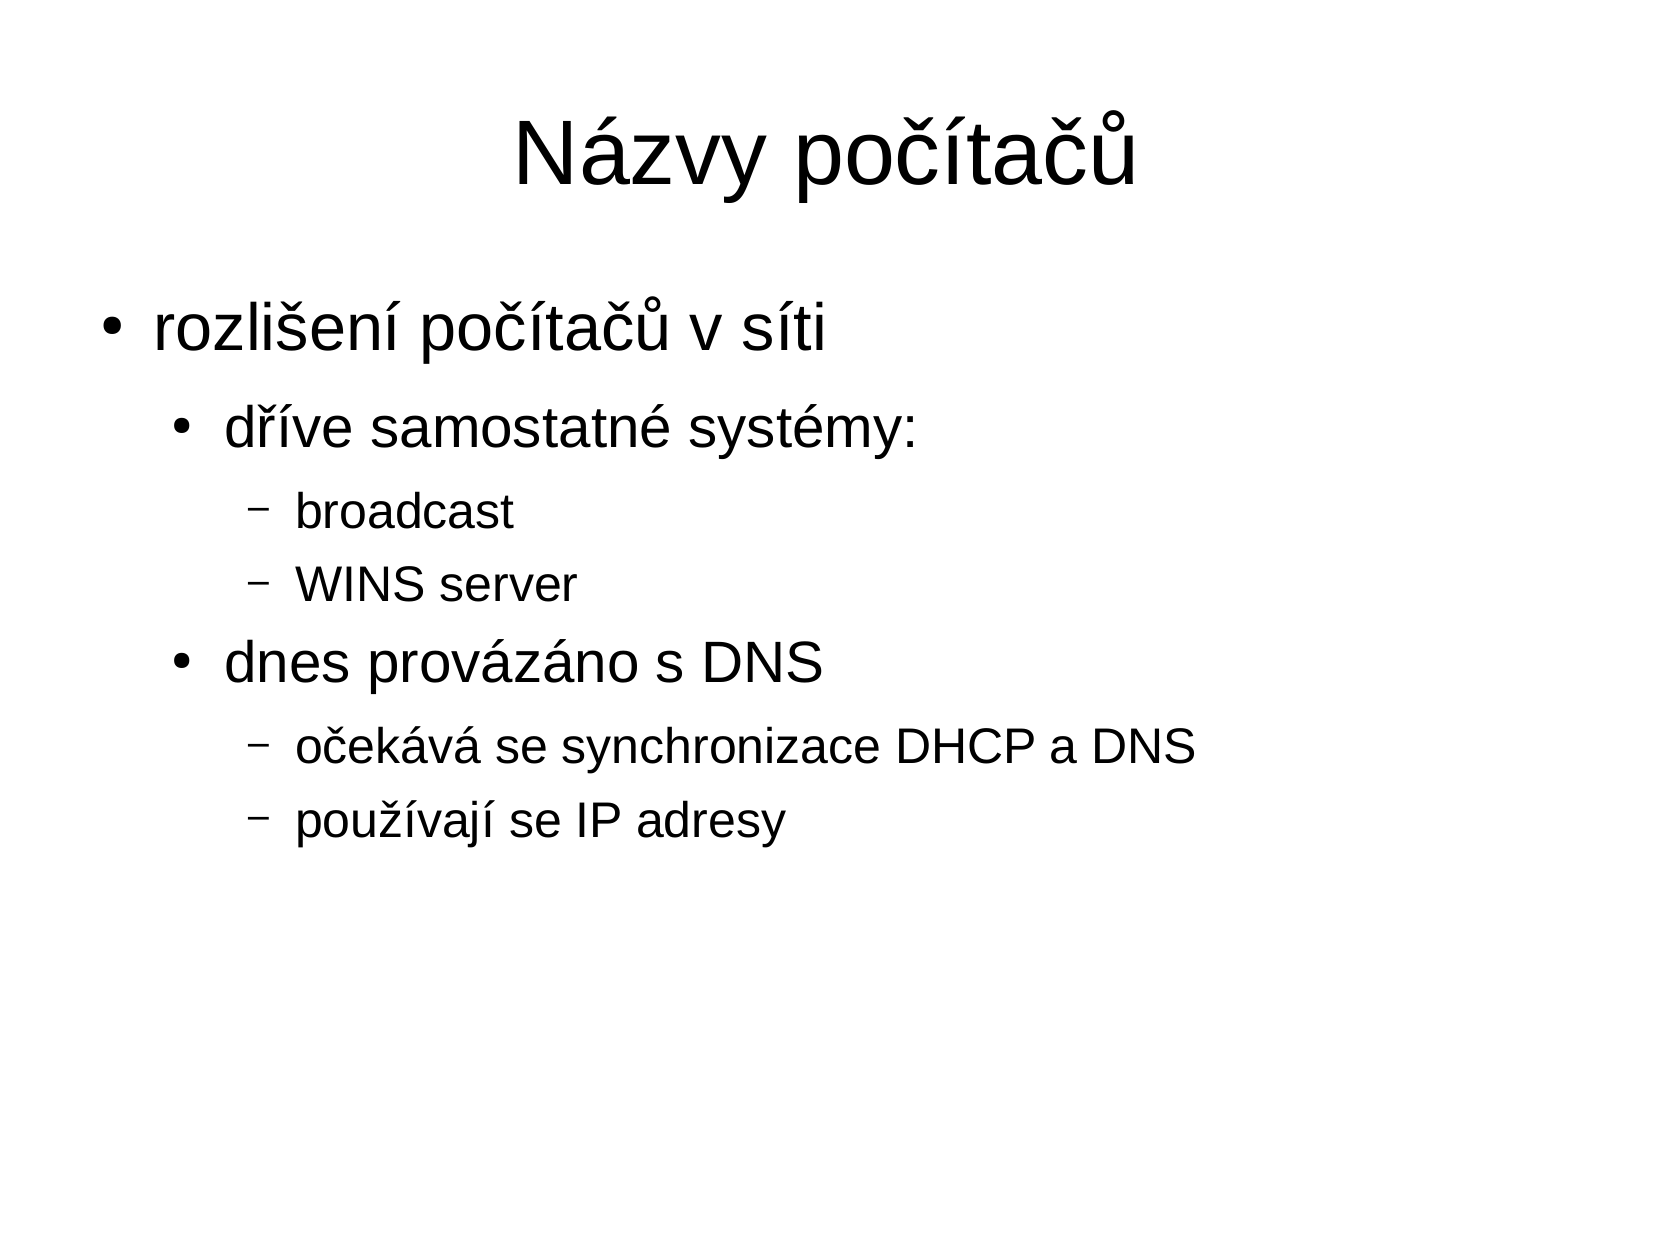

# Názvy počítačů
rozlišení počítačů v síti
dříve samostatné systémy:
broadcast
WINS server
dnes provázáno s DNS
očekává se synchronizace DHCP a DNS
používají se IP adresy